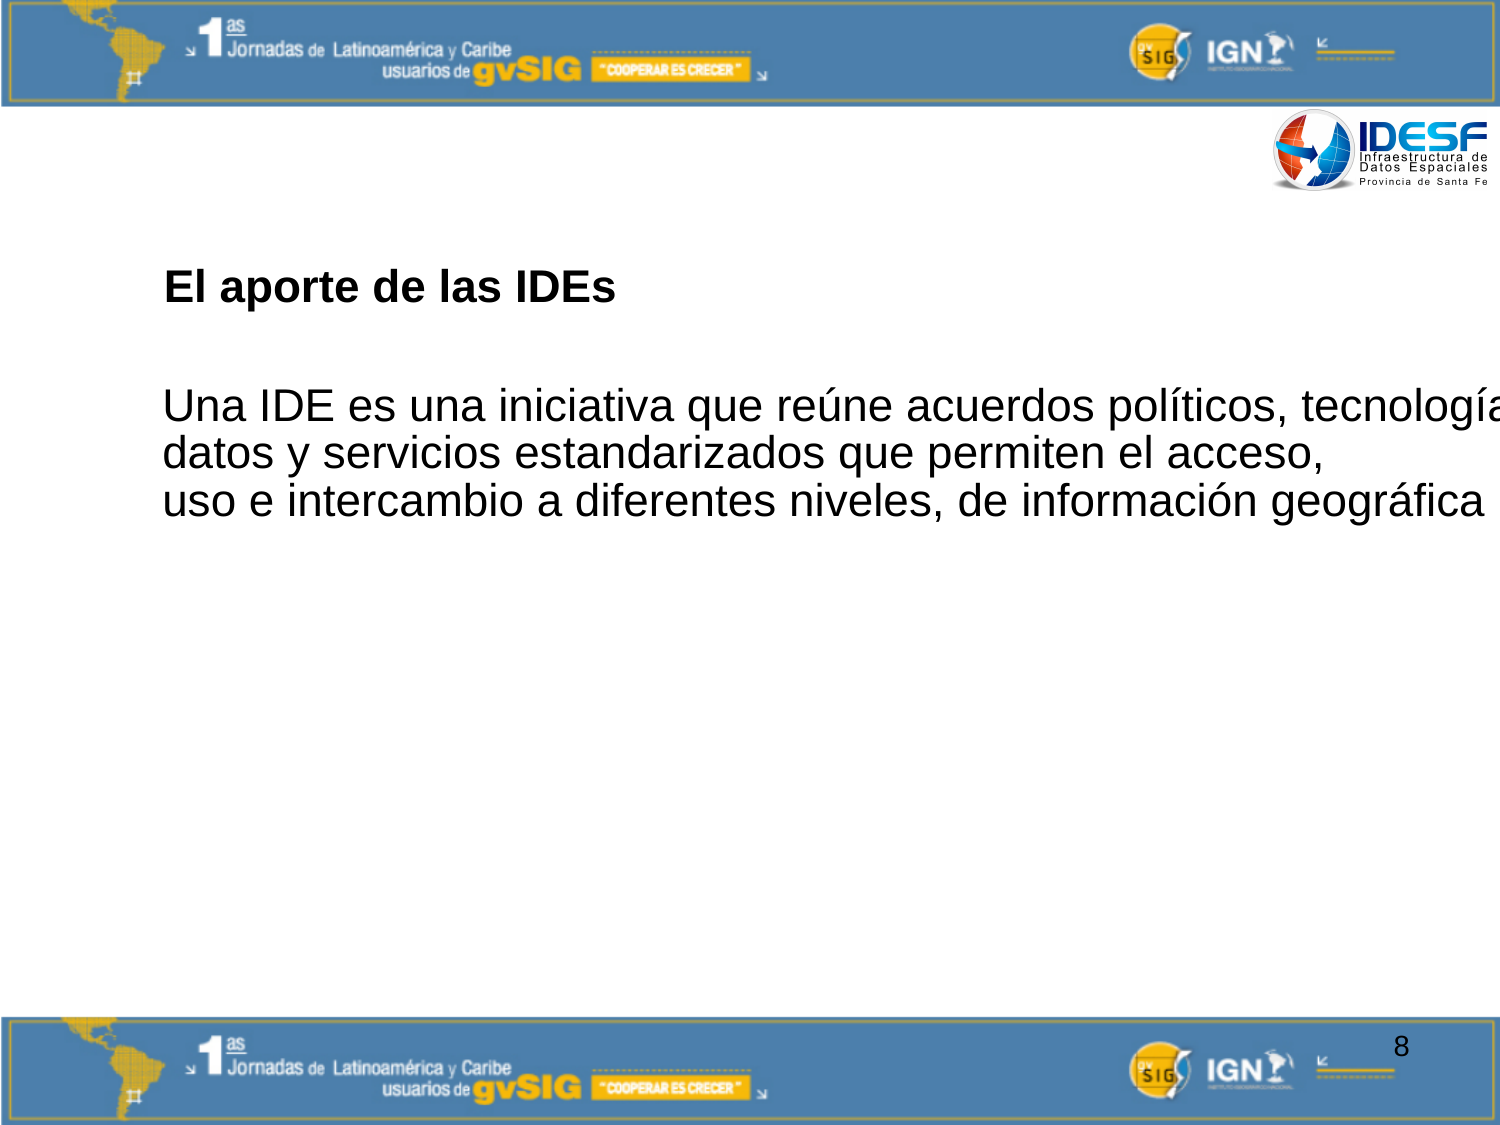

El aporte de las IDEs
Una IDE es una iniciativa que reúne acuerdos políticos, tecnologías,
datos y servicios estandarizados que permiten el acceso,
uso e intercambio a diferentes niveles, de información geográfica
8